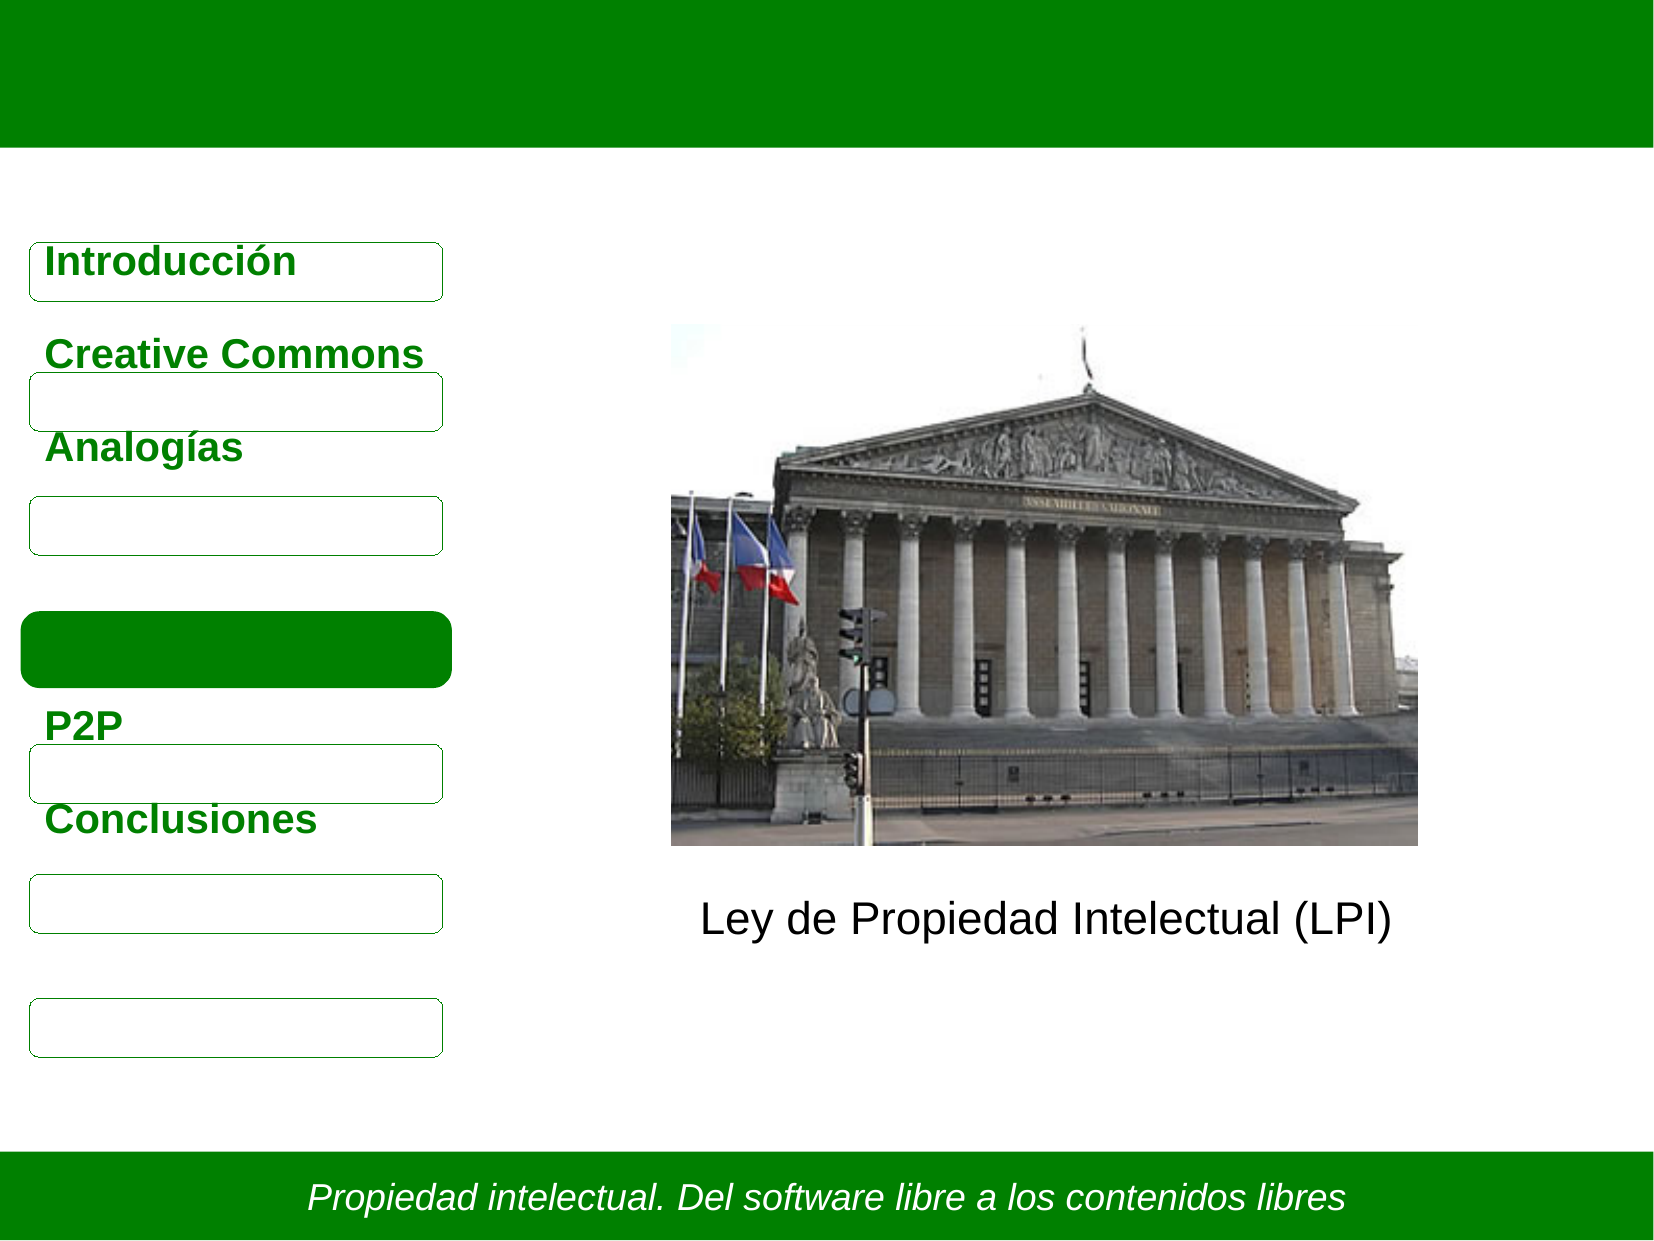

Introducción
Creative Commons
Analogías
LPI
SGAE
P2P
Conclusiones
Ley de Propiedad Intelectual (LPI)
Propiedad intelectual. Del software libre a los contenidos libres